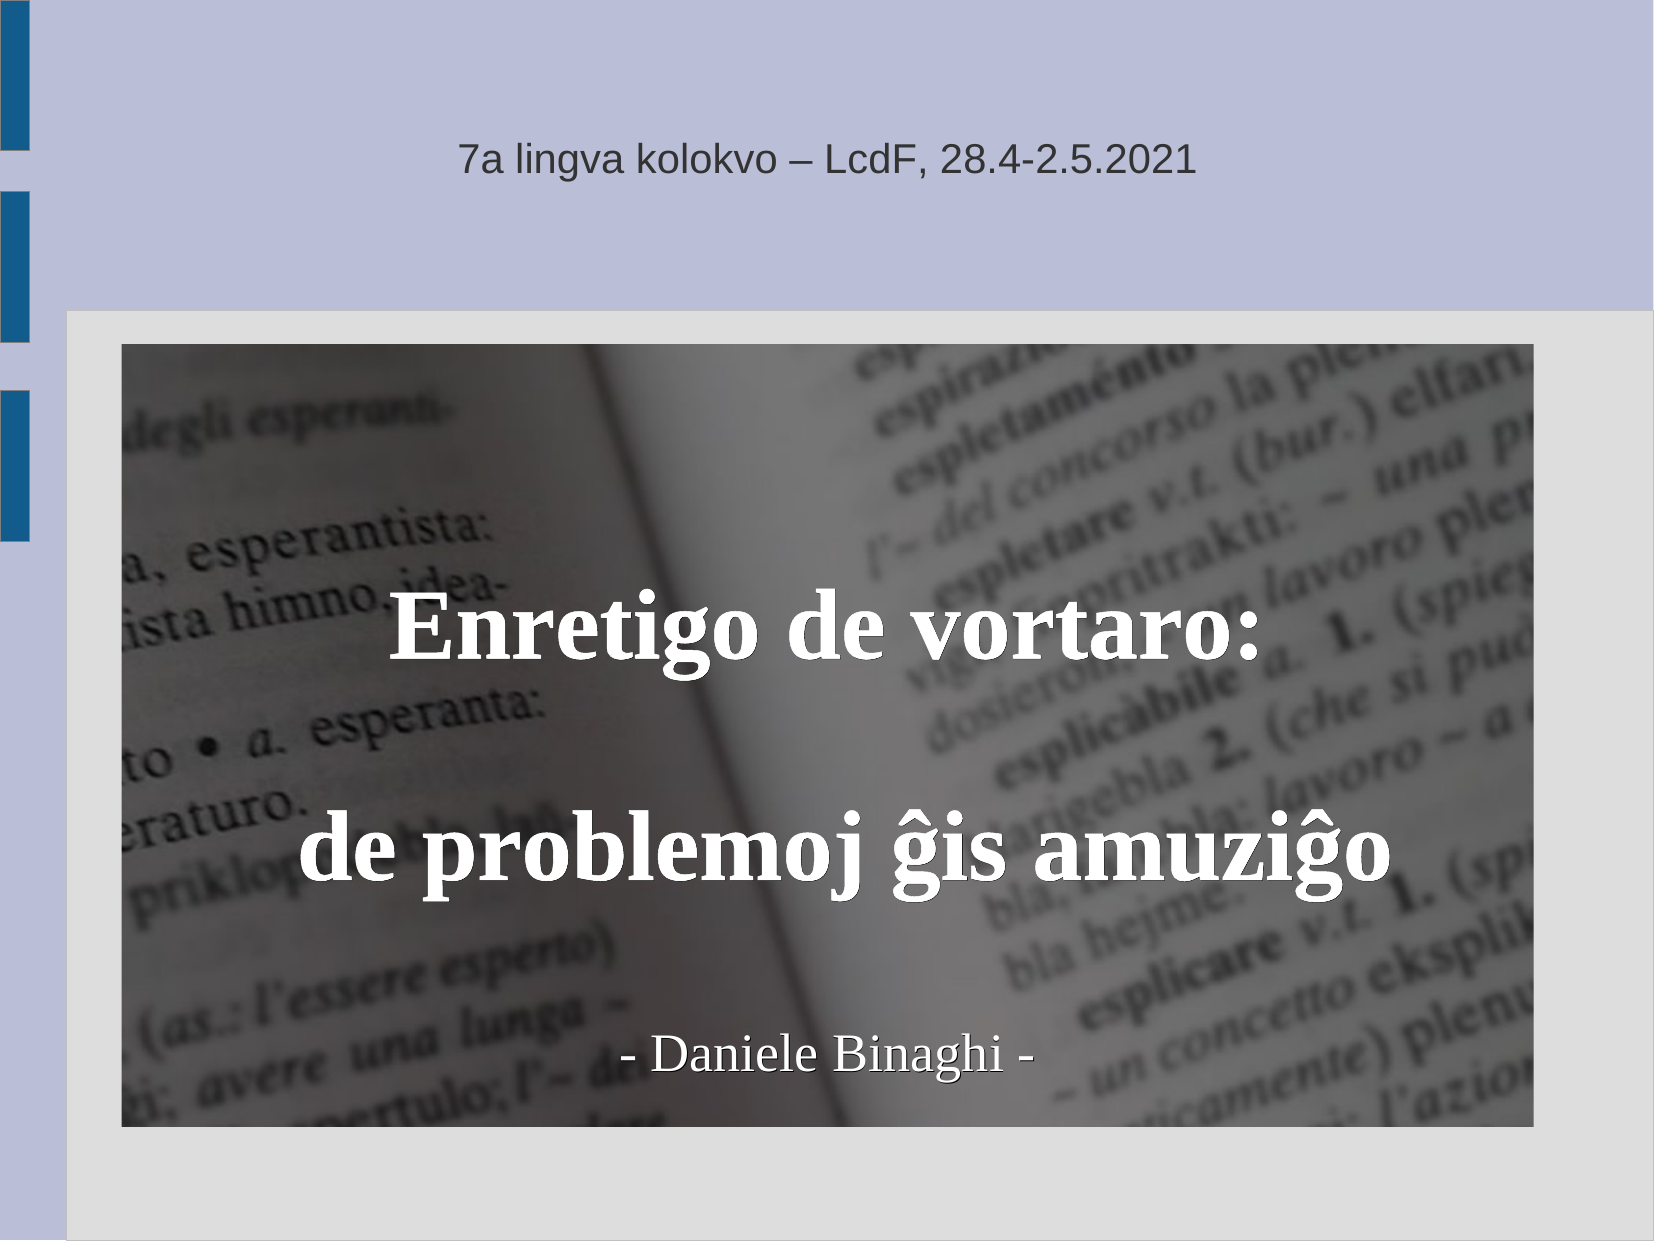

# 7a lingva kolokvo – LcdF, 28.4-2.5.2021
Enretigo de vortaro:
de problemoj ĝis amuziĝo
- Daniele Binaghi -